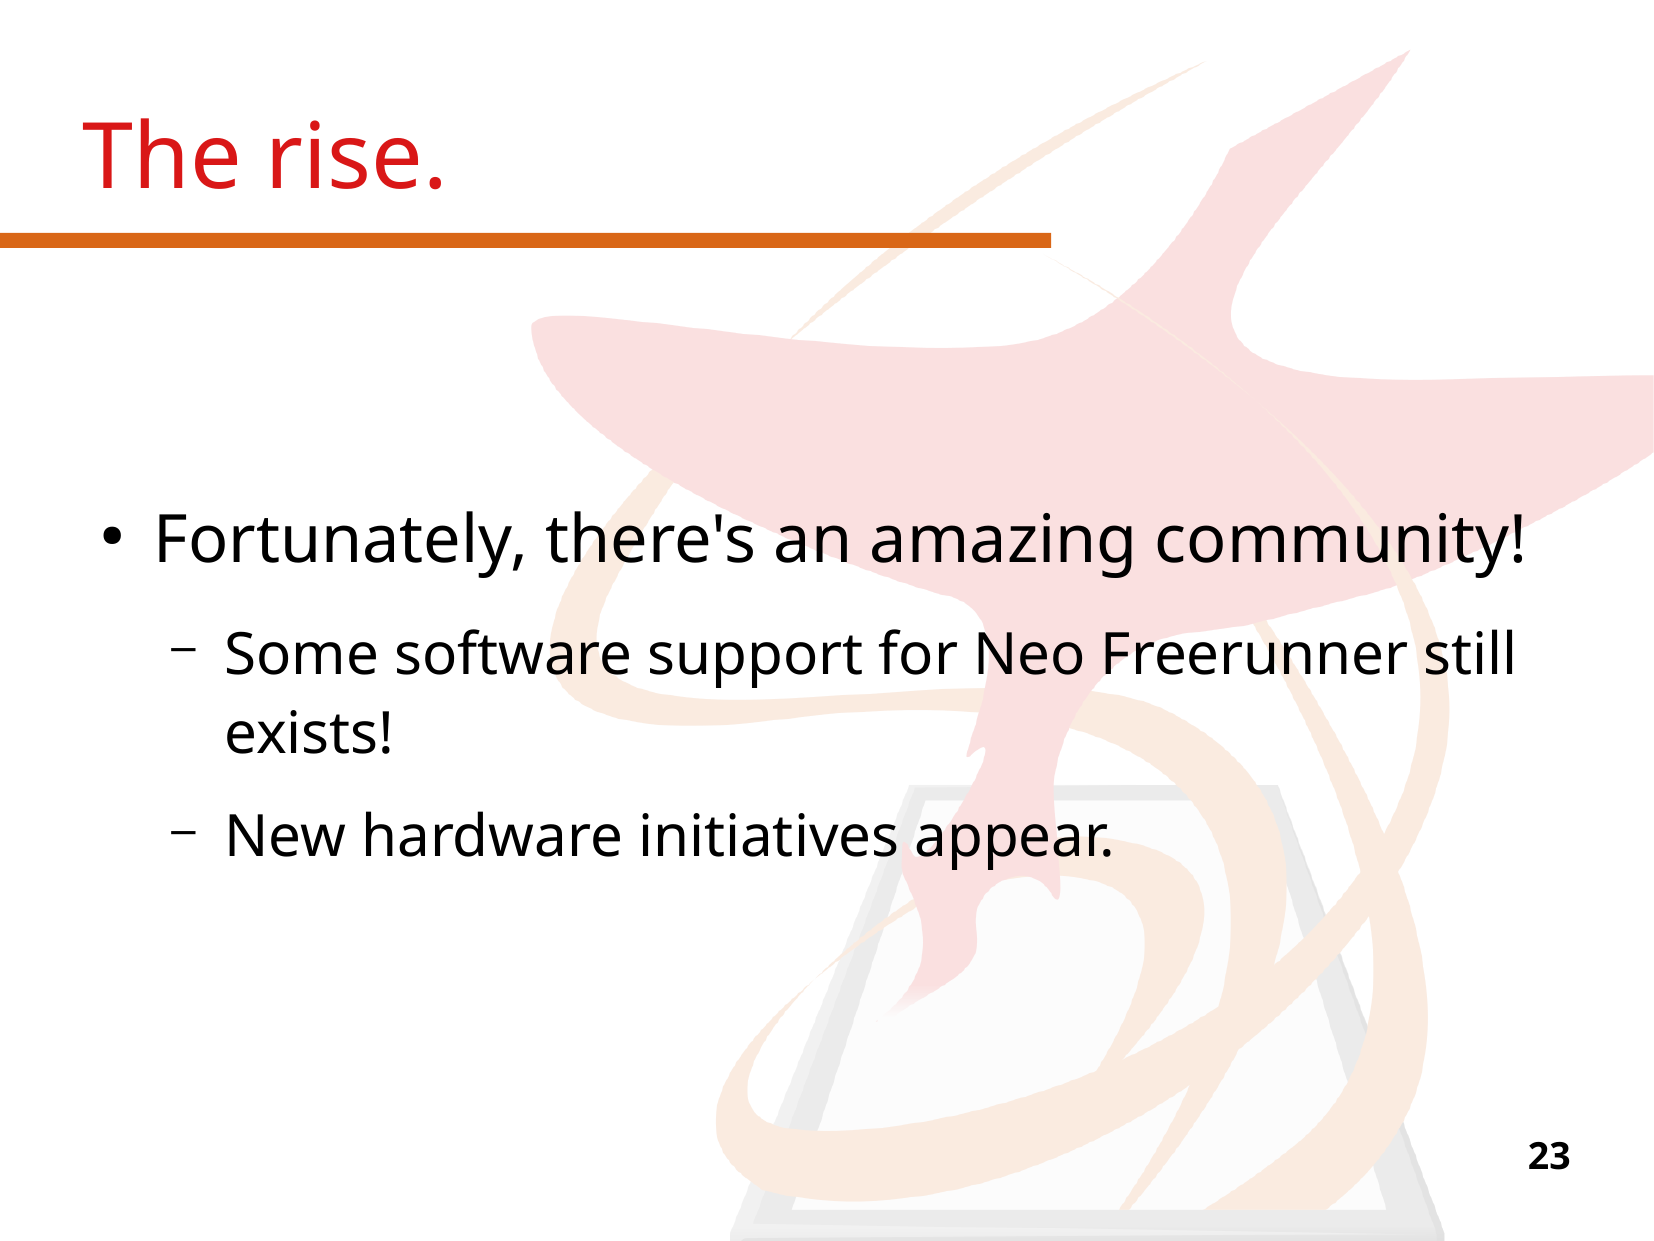

# The rise.
Fortunately, there's an amazing community!
Some software support for Neo Freerunner still exists!
New hardware initiatives appear.
23